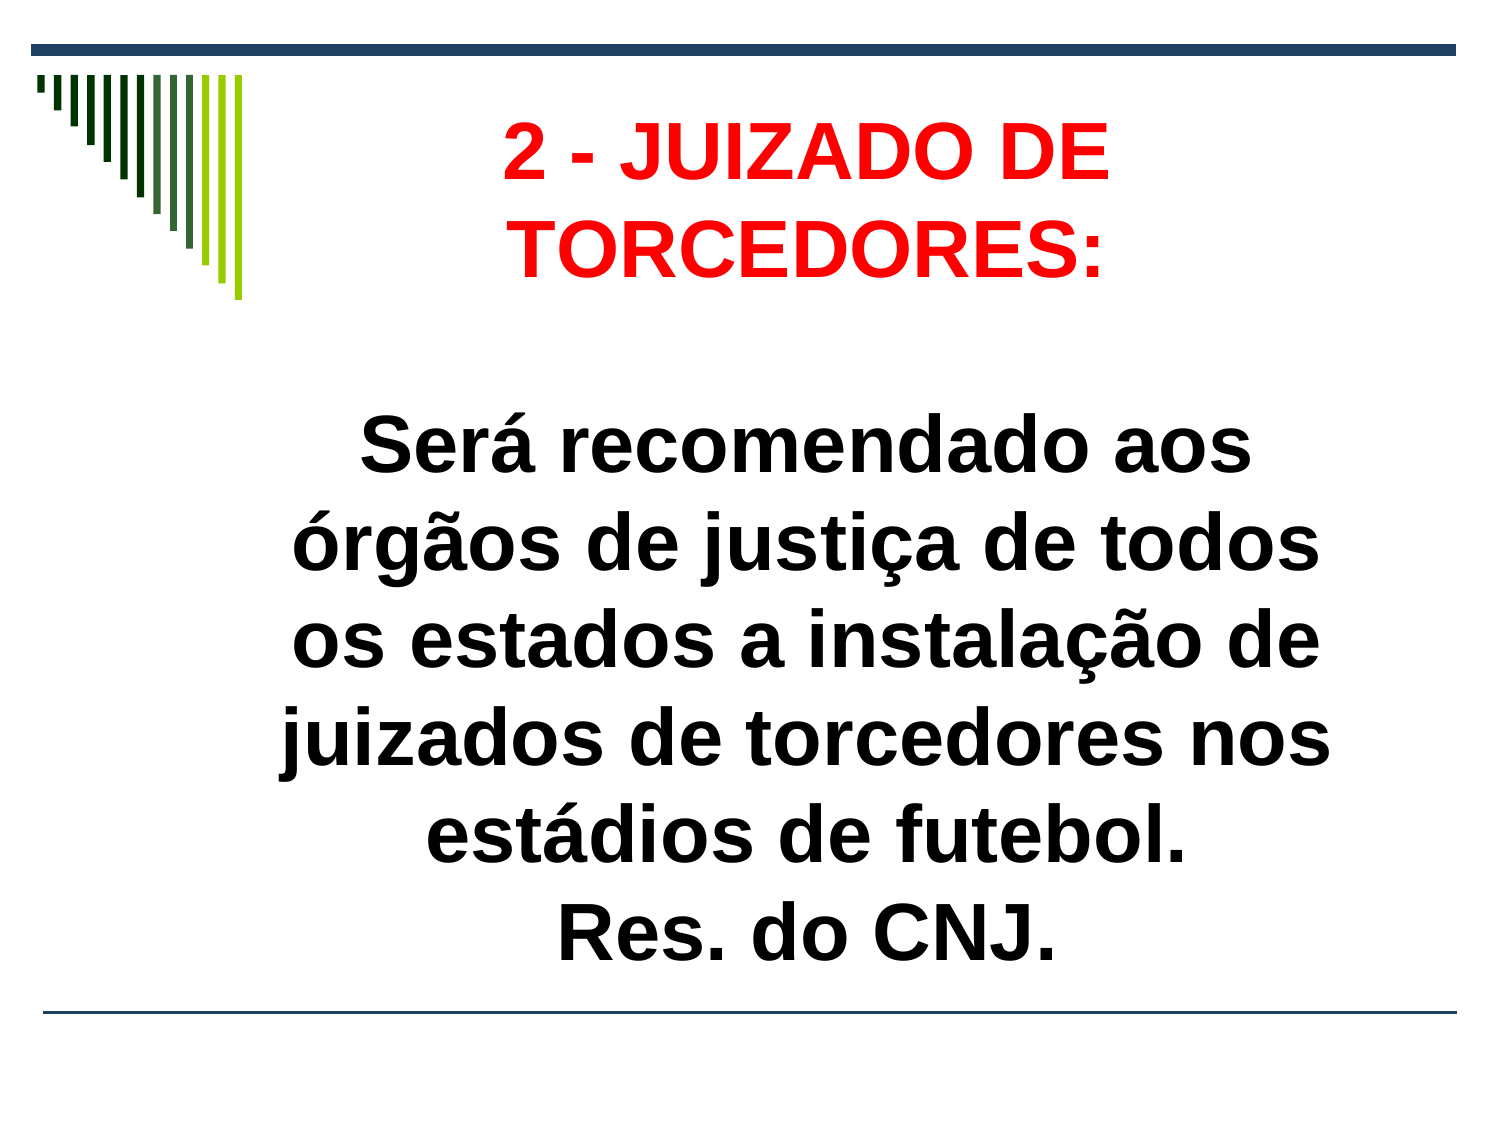

# 2 - JUIZADO DE TORCEDORES: Será recomendado aos órgãos de justiça de todos os estados a instalação de juizados de torcedores nos estádios de futebol. Res. do CNJ.